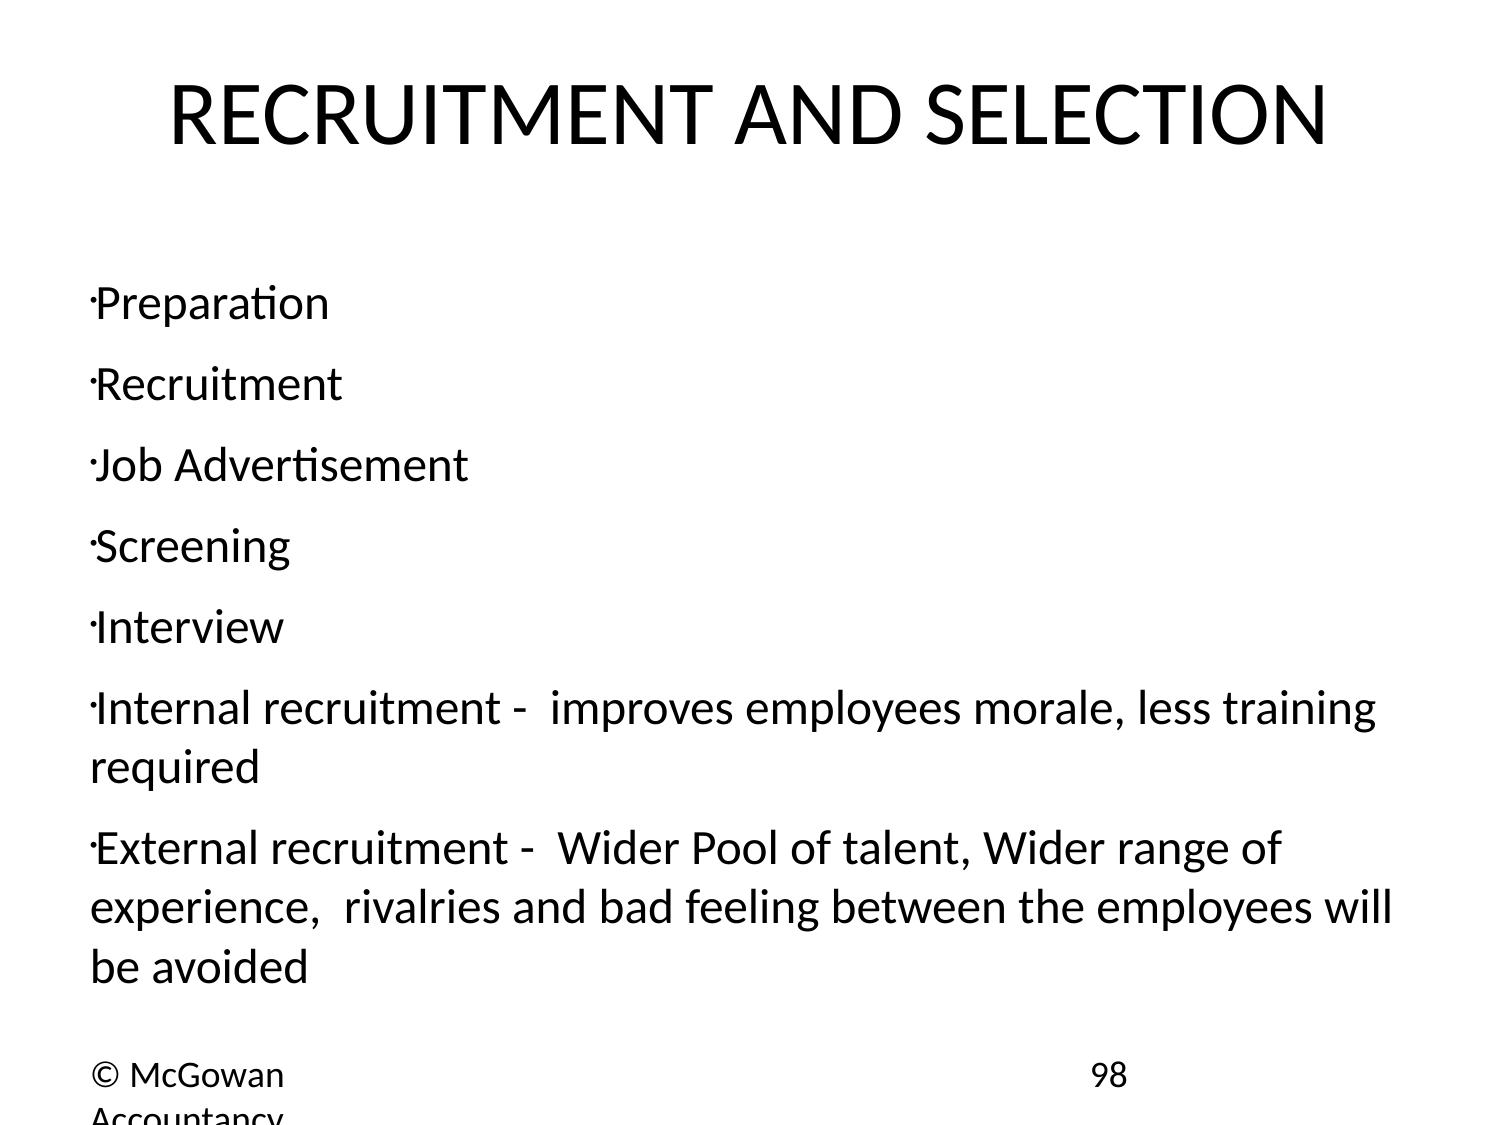

# RECRUITMENT AND SELECTION
Preparation
Recruitment
Job Advertisement
Screening
Interview
Internal recruitment - improves employees morale, less training required
External recruitment - Wider Pool of talent, Wider range of experience, rivalries and bad feeling between the employees will be avoided
© McGowan Accountancy Services
98